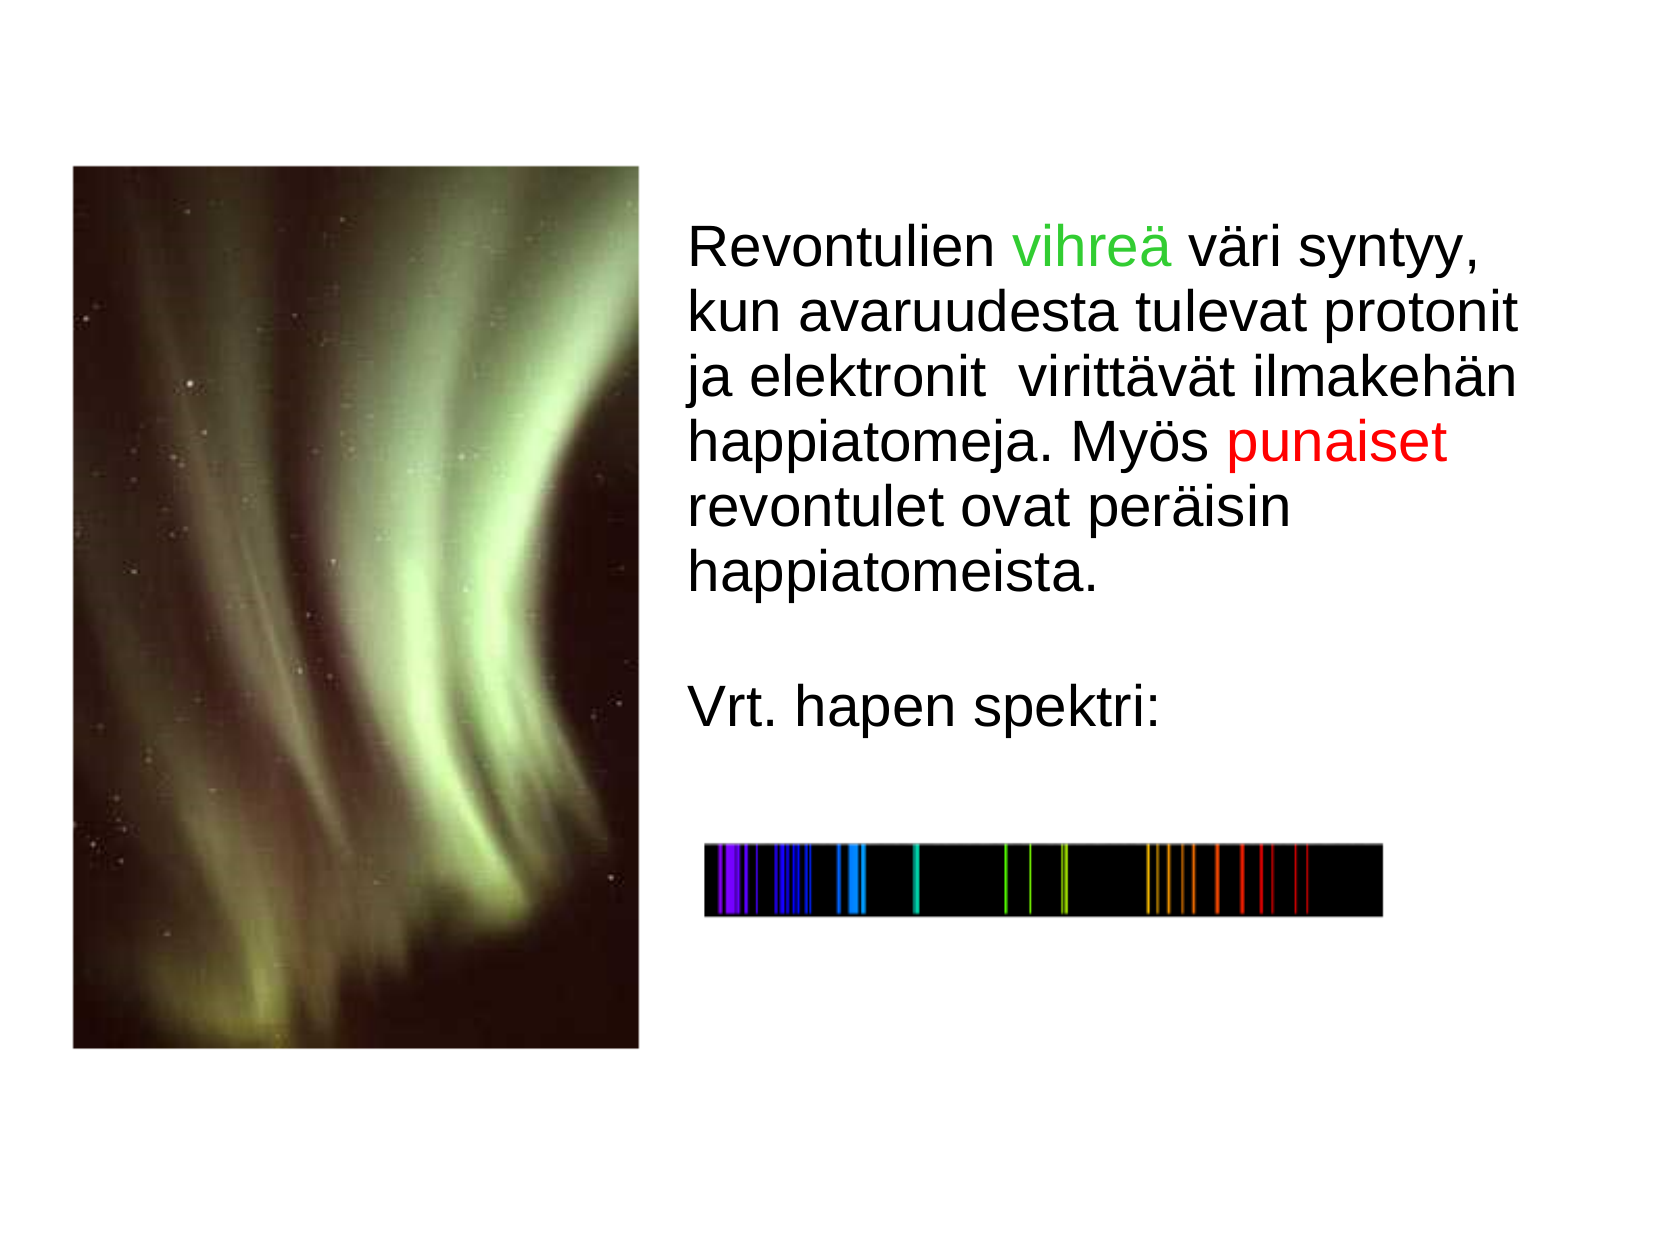

Revontulien vihreä väri syntyy, kun avaruudesta tulevat protonit ja elektronit virittävät ilmakehän happiatomeja. Myös punaiset revontulet ovat peräisin happiatomeista.
Vrt. hapen spektri: